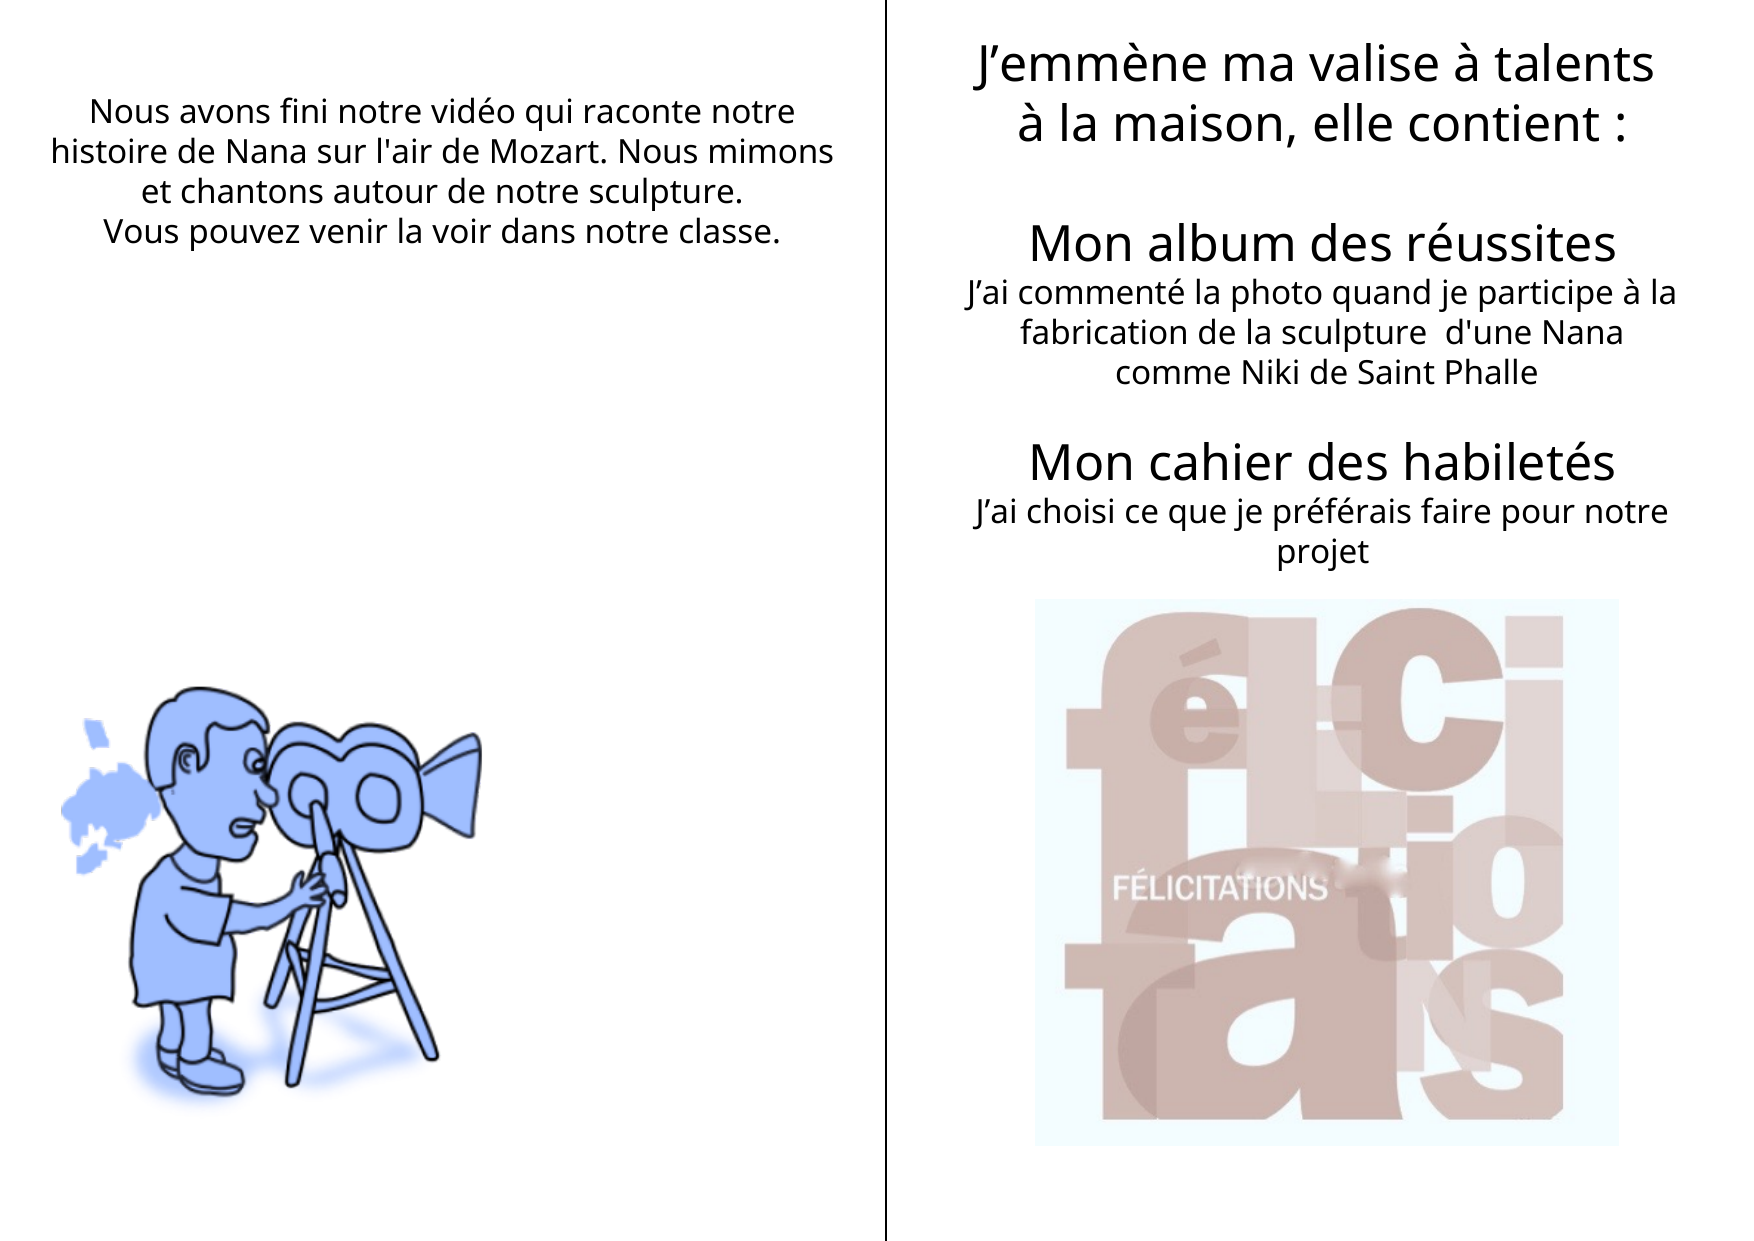

J’emmène ma valise à talents
à la maison, elle contient :
Mon album des réussites
J’ai commenté la photo quand je participe à la fabrication de la sculpture d'une Nana
 comme Niki de Saint Phalle
Mon cahier des habiletés
J’ai choisi ce que je préférais faire pour notre projet
Nous avons fini notre vidéo qui raconte notre histoire de Nana sur l'air de Mozart. Nous mimons et chantons autour de notre sculpture.
Vous pouvez venir la voir dans notre classe.